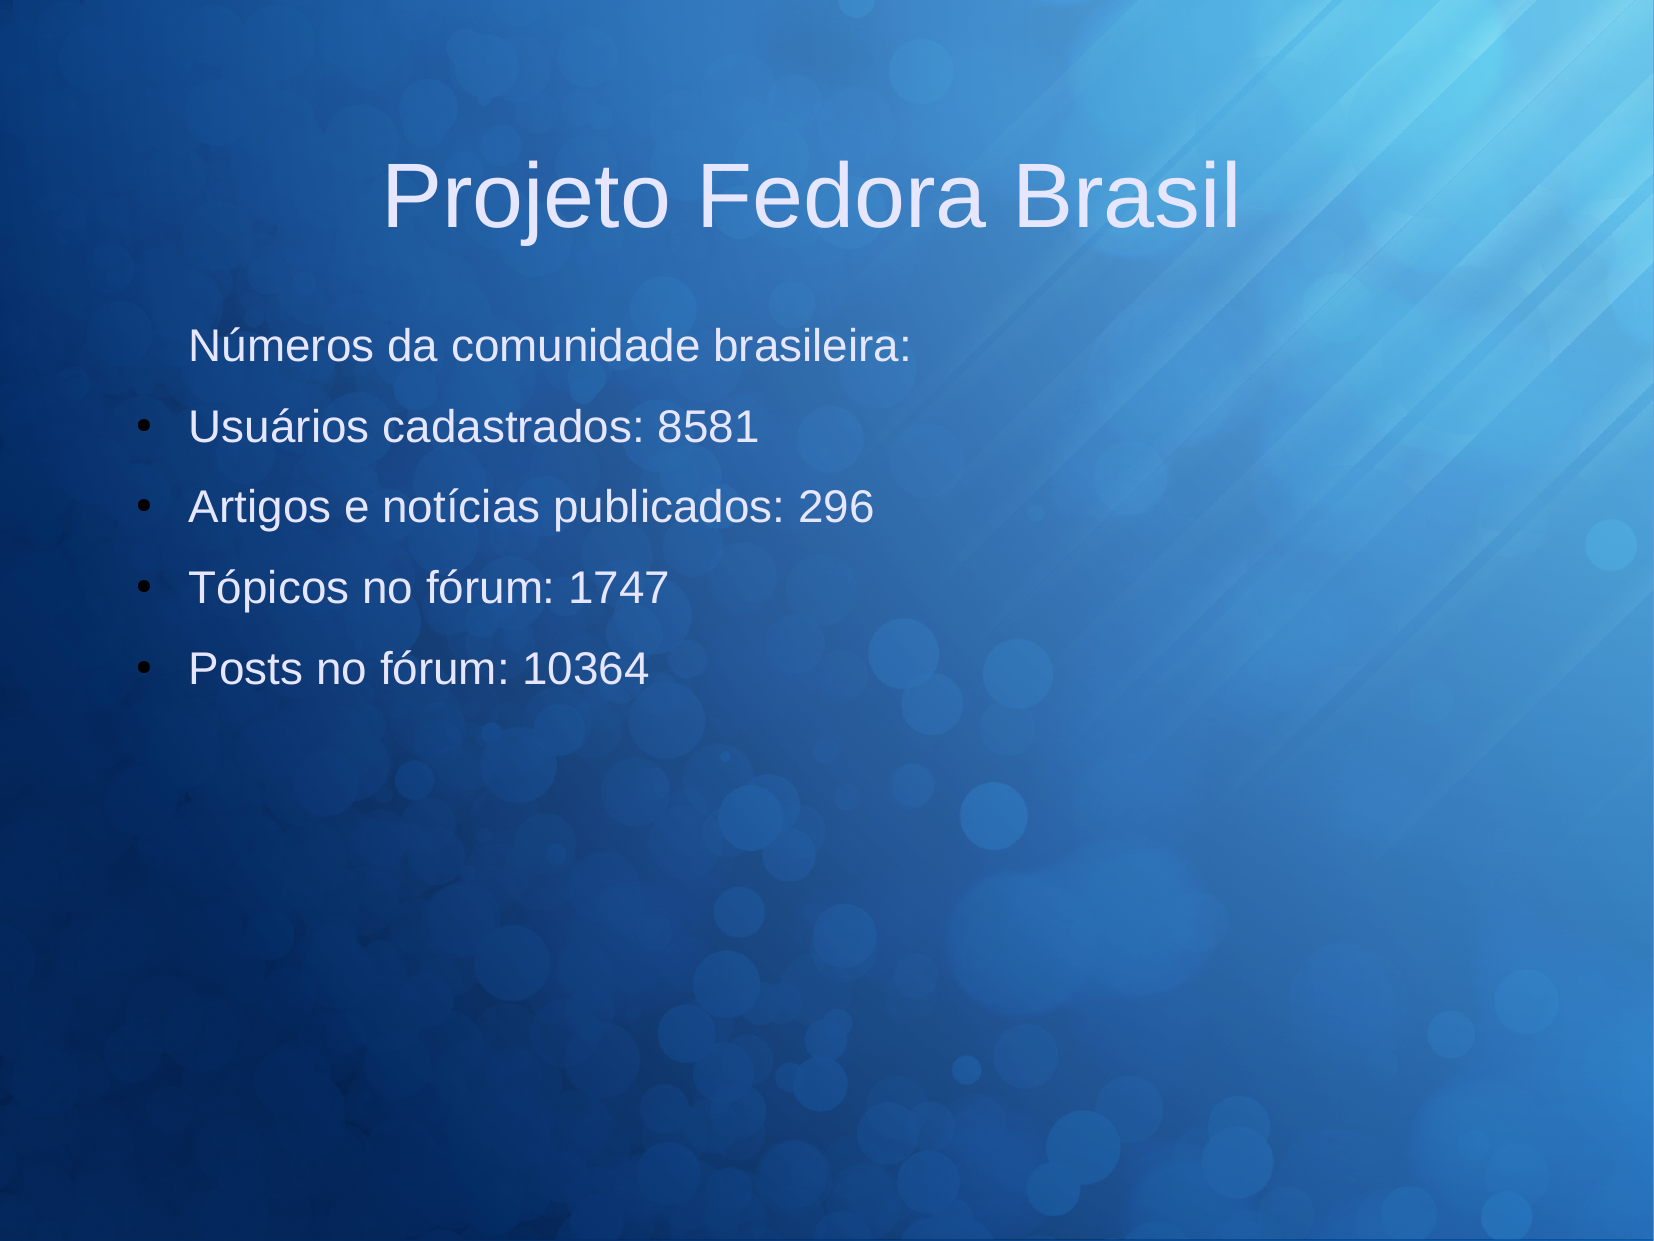

# Projeto Fedora Brasil
Números da comunidade brasileira:
Usuários cadastrados: 8581
Artigos e notícias publicados: 296
Tópicos no fórum: 1747
Posts no fórum: 10364